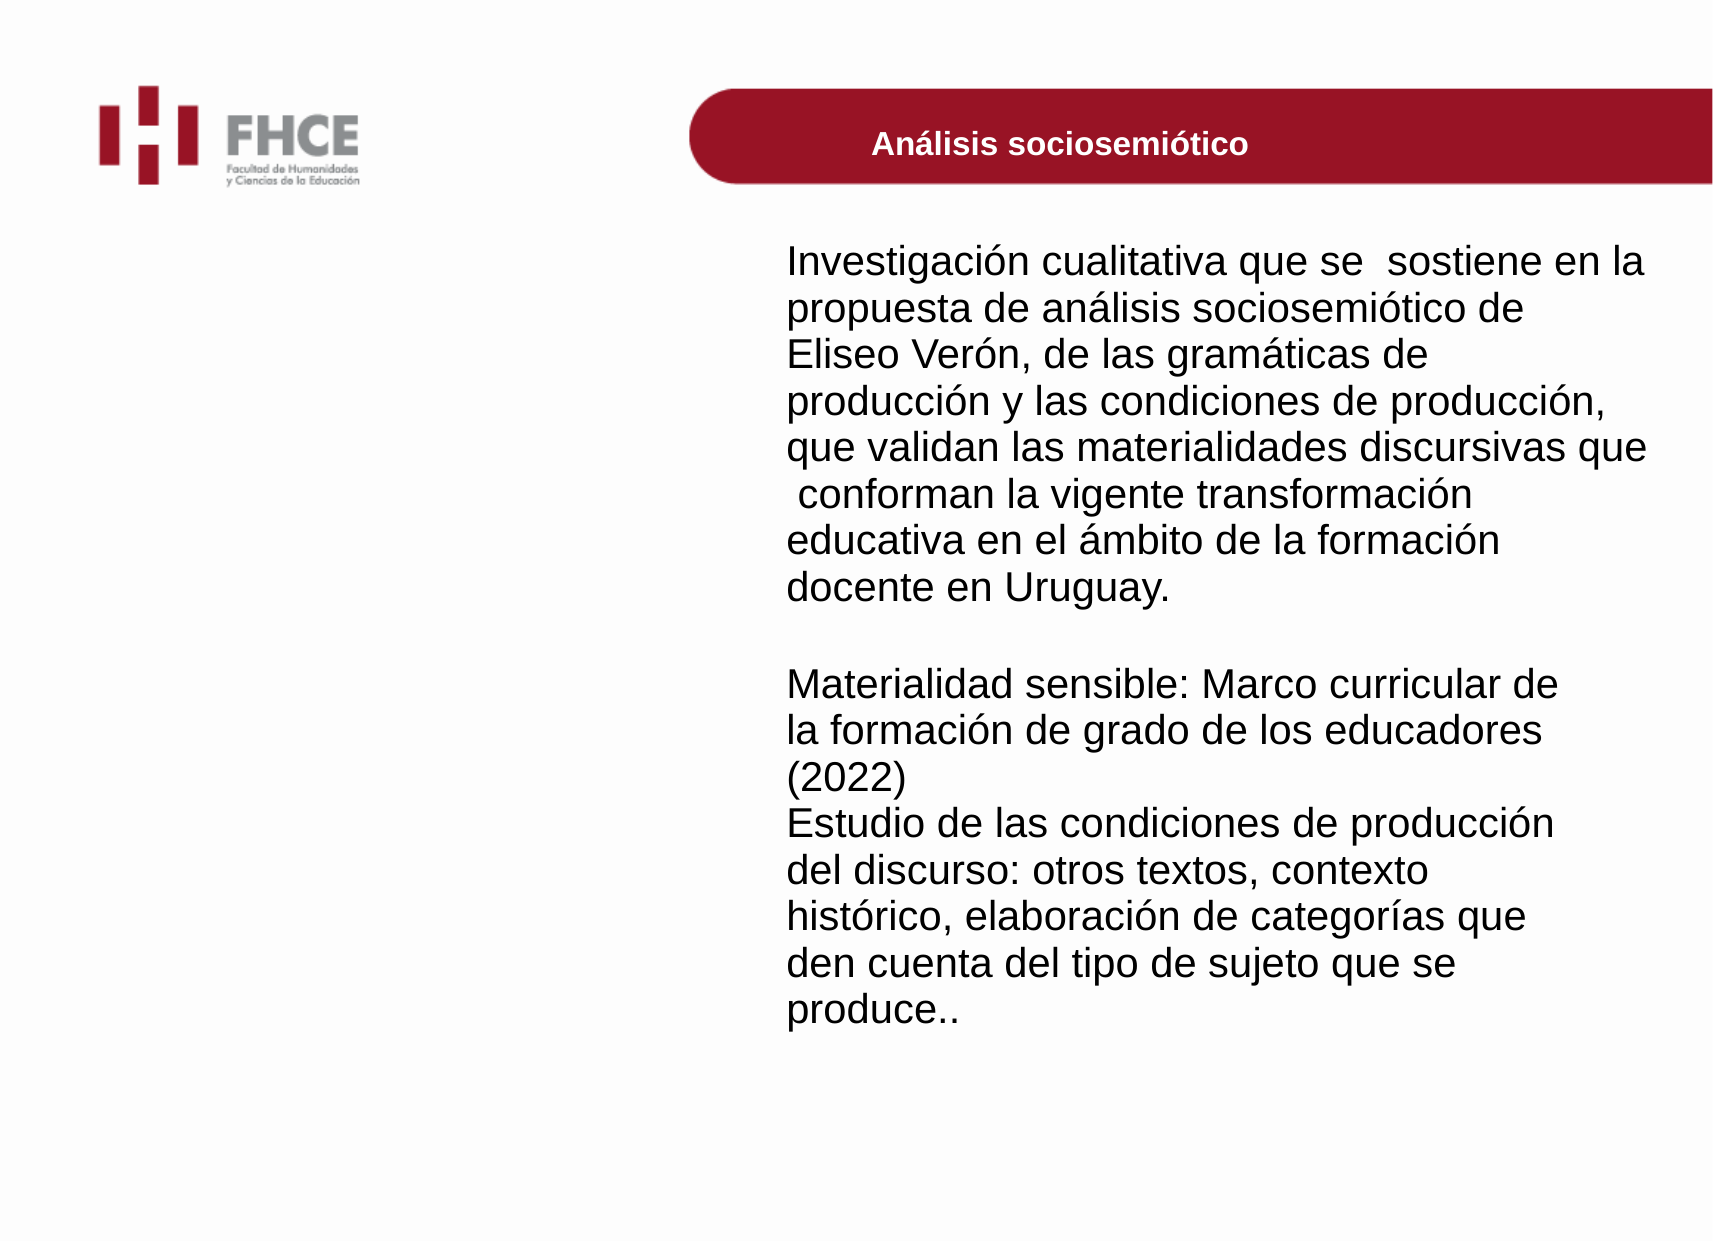

Análisis sociosemiótico
Investigación cualitativa que se sostiene en la propuesta de análisis sociosemiótico de Eliseo Verón, de las gramáticas de producción y las condiciones de producción, que validan las materialidades discursivas que conforman la vigente transformación educativa en el ámbito de la formación docente en Uruguay.
Materialidad sensible: Marco curricular de la formación de grado de los educadores (2022)
Estudio de las condiciones de producción del discurso: otros textos, contexto histórico, elaboración de categorías que den cuenta del tipo de sujeto que se produce..